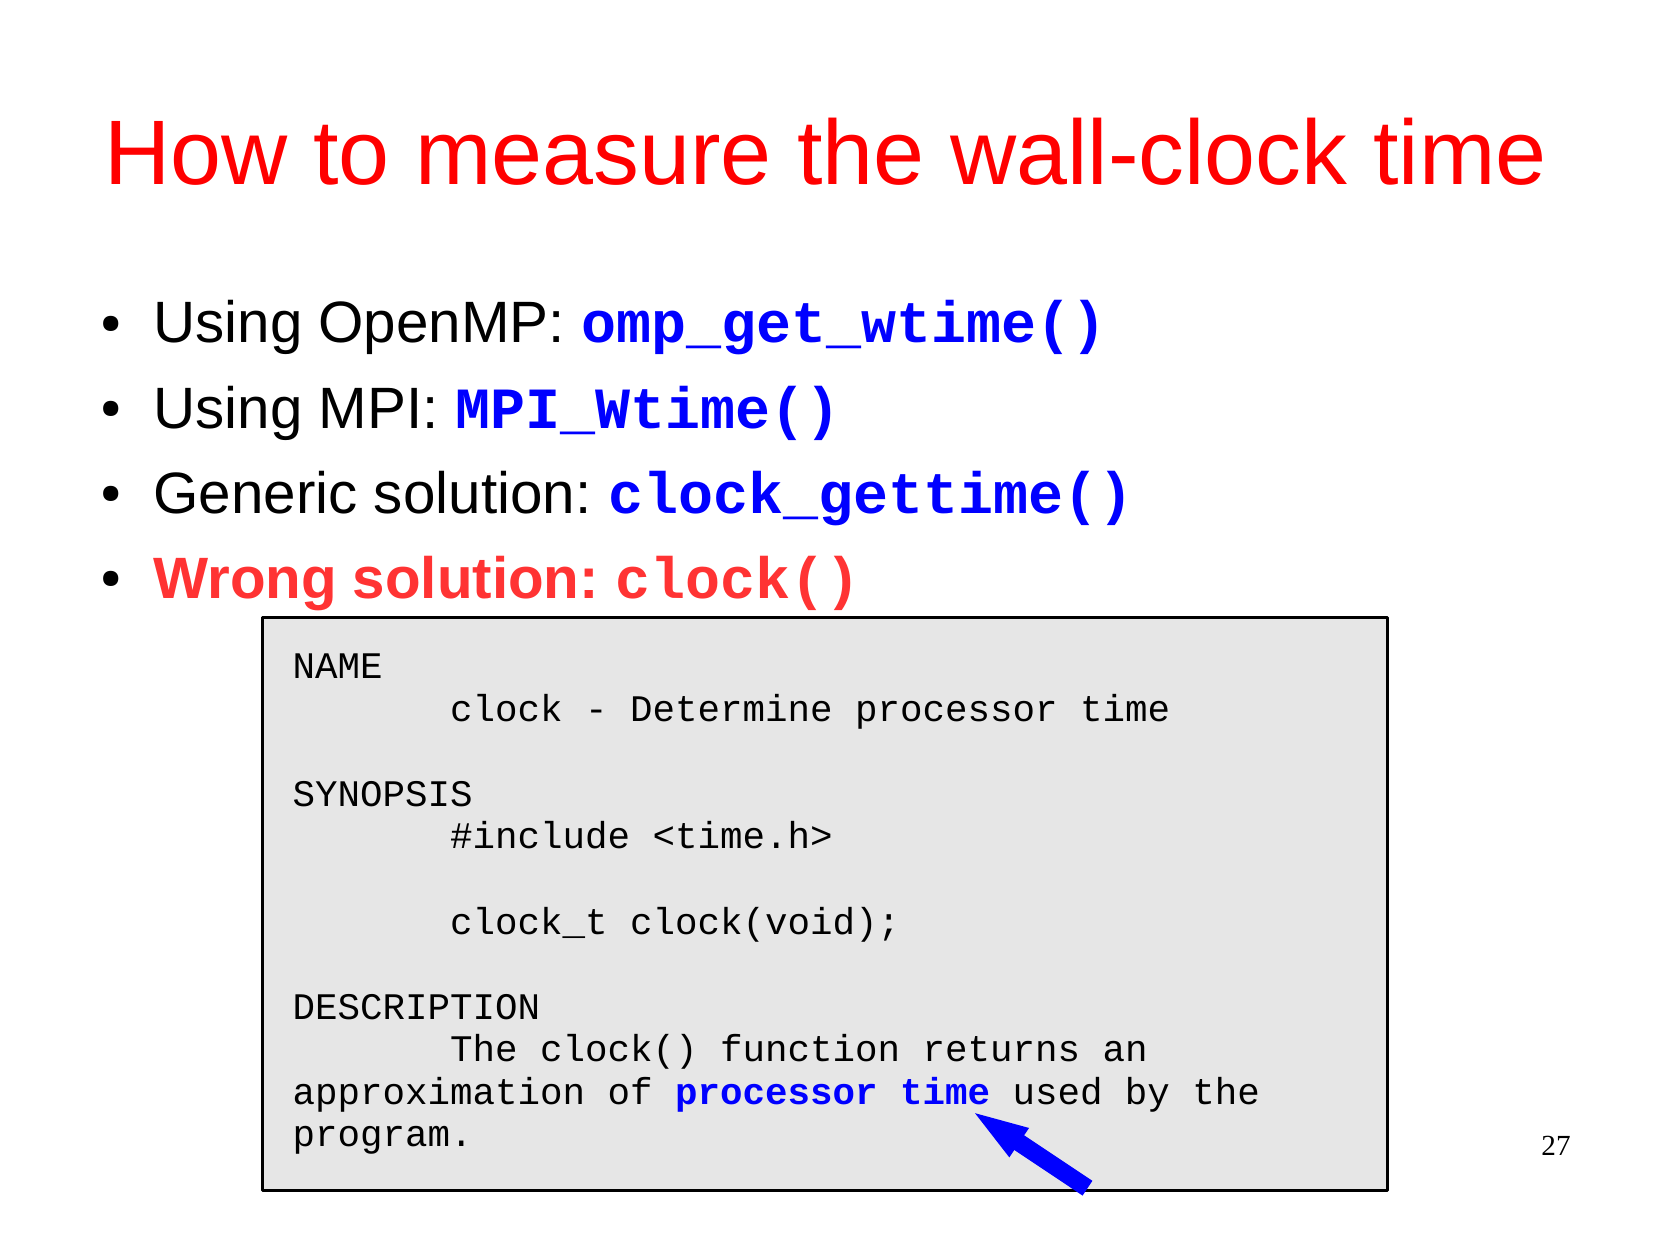

# How to measure the wall-clock time
Using OpenMP: omp_get_wtime()
Using MPI: MPI_Wtime()
Generic solution: clock_gettime()
Wrong solution: clock()
NAME
 clock - Determine processor time
SYNOPSIS
 #include <time.h>
 clock_t clock(void);
DESCRIPTION
 The clock() function returns an approximation of processor time used by the program.
Performance Evaluation
27